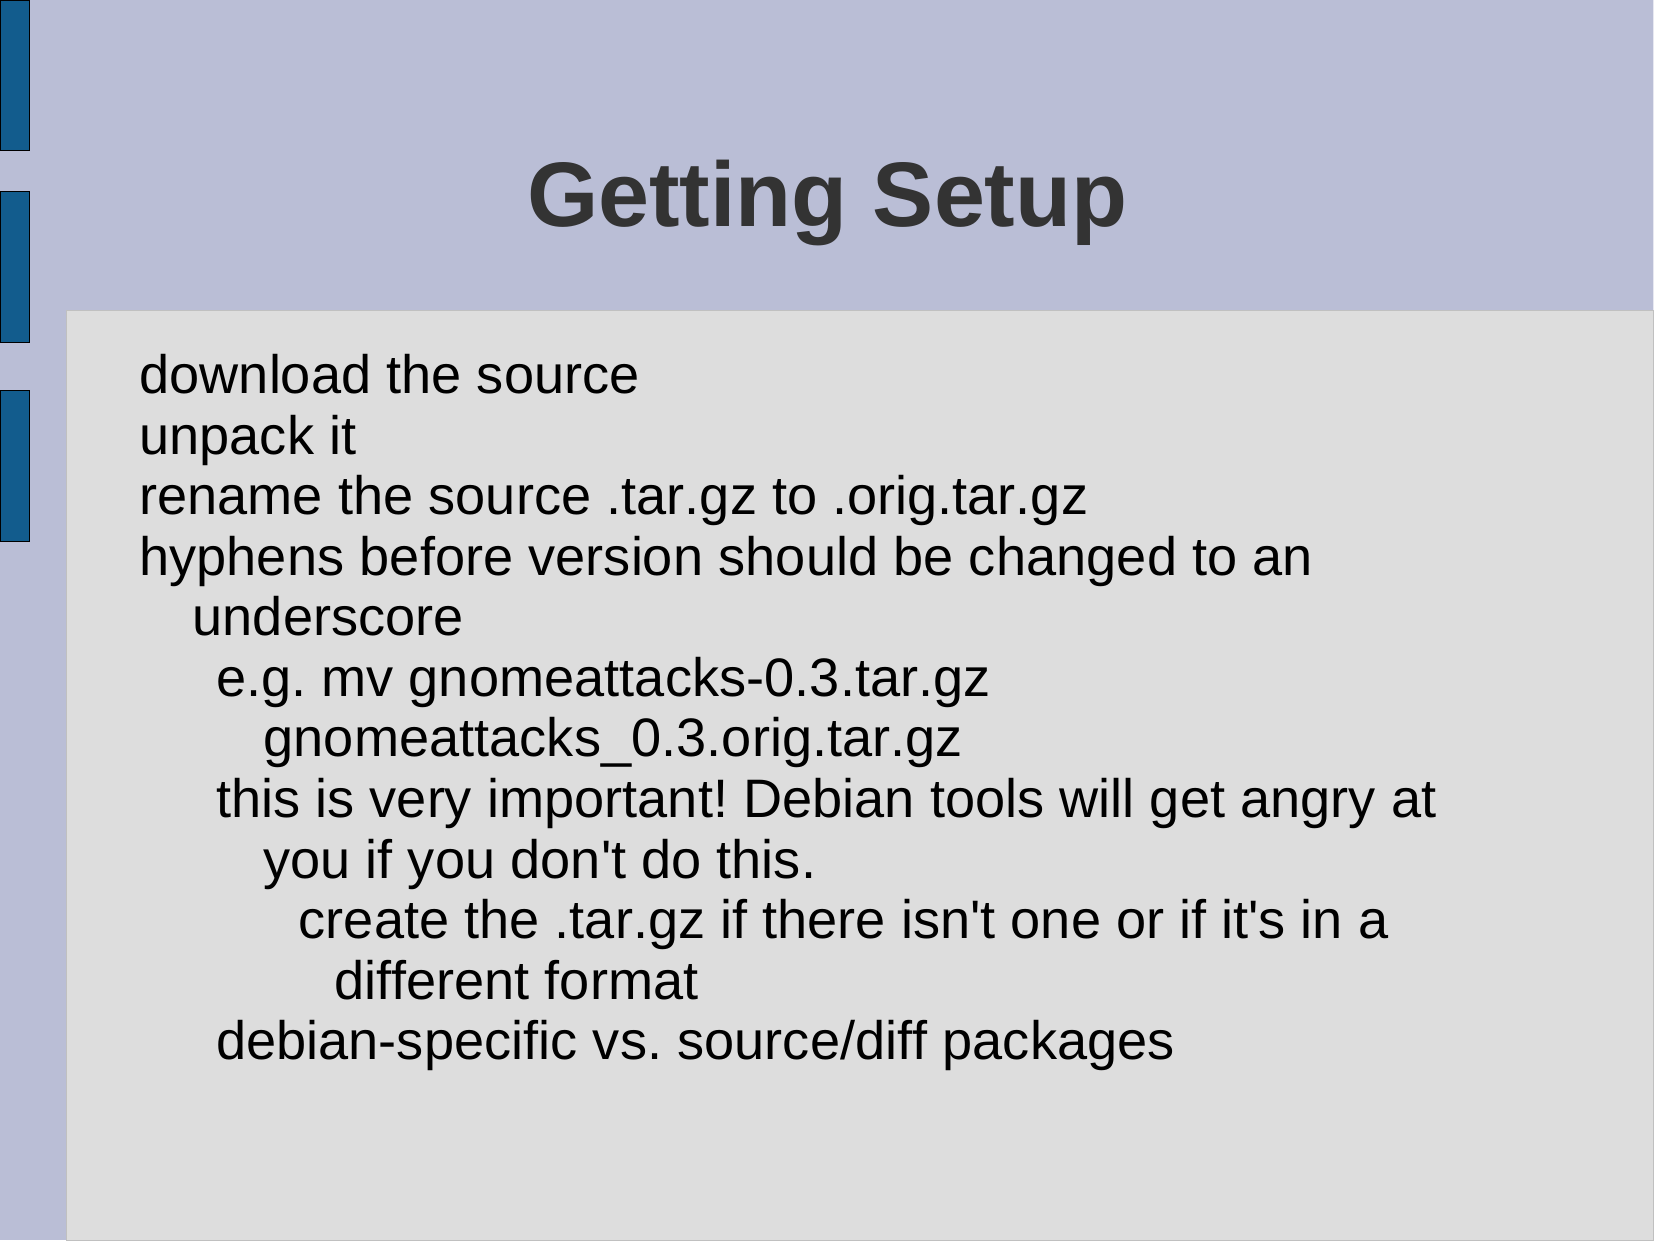

# Getting Setup
download the source
unpack it
rename the source .tar.gz to .orig.tar.gz
hyphens before version should be changed to an underscore
e.g. mv gnomeattacks-0.3.tar.gz gnomeattacks_0.3.orig.tar.gz
this is very important! Debian tools will get angry at you if you don't do this.
create the .tar.gz if there isn't one or if it's in a different format
debian-specific vs. source/diff packages